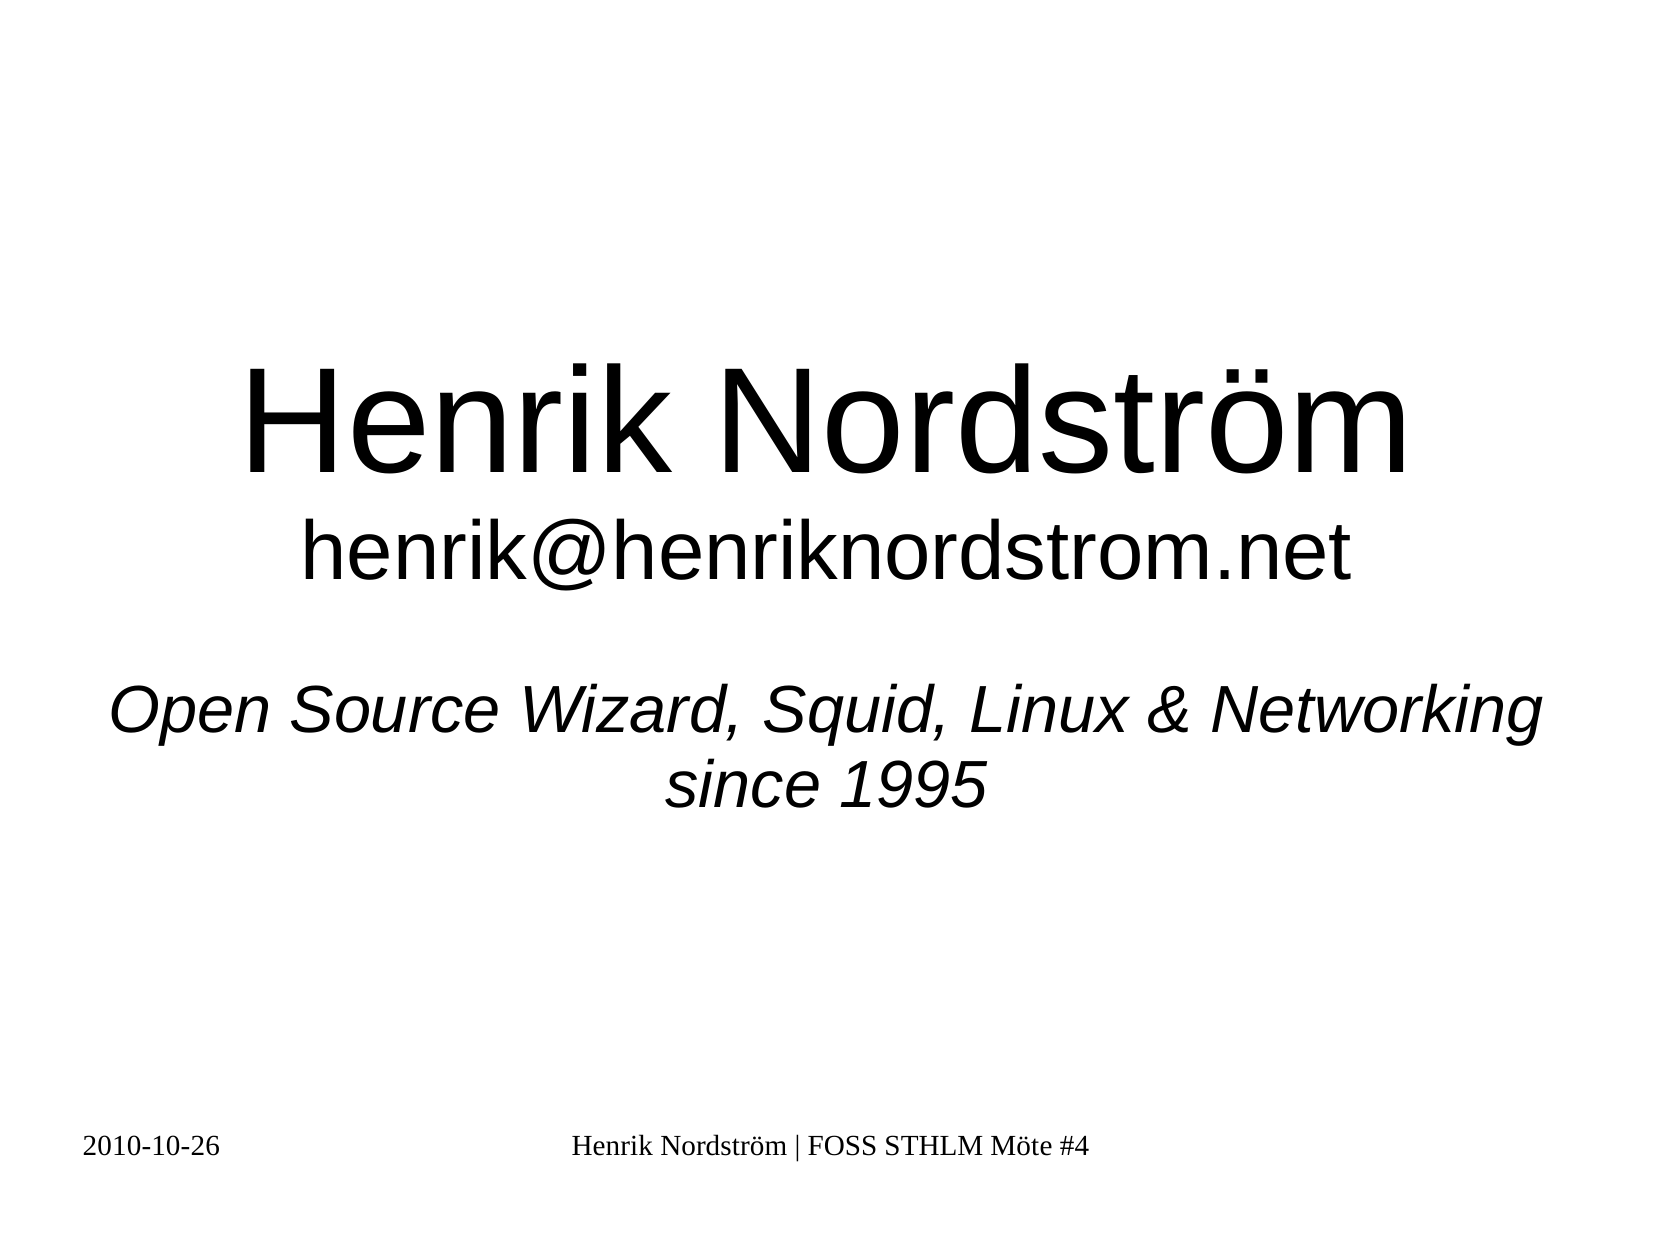

# Henrik Nordström
henrik@henriknordstrom.net
Open Source Wizard, Squid, Linux & Networking
since 1995
2010-10-26
Henrik Nordström | FOSS STHLM Möte #4